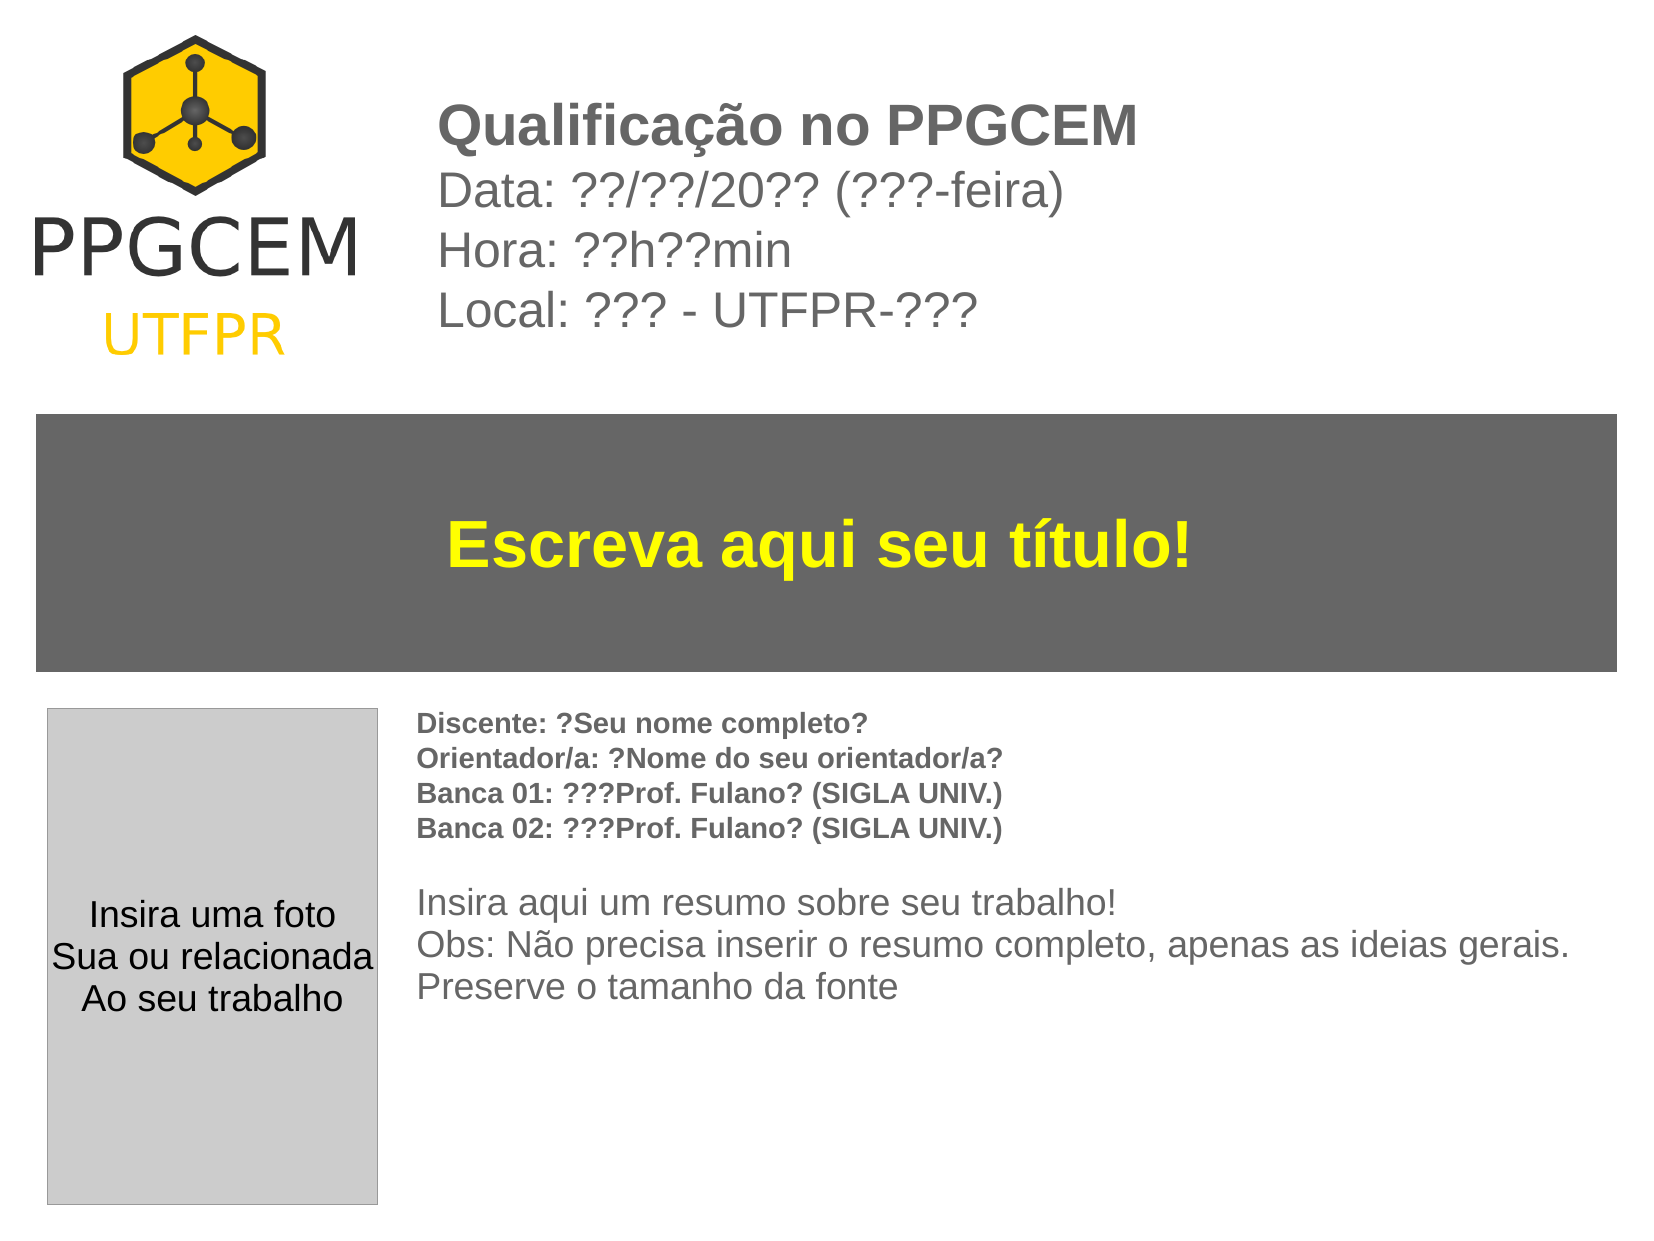

Qualificação no PPGCEM
Data: ??/??/20?? (???-feira)
Hora: ??h??min
Local: ??? - UTFPR-???
Escreva aqui seu título!
Discente: ?Seu nome completo?
Orientador/a: ?Nome do seu orientador/a?
Banca 01: ???Prof. Fulano? (SIGLA UNIV.)
Banca 02: ???Prof. Fulano? (SIGLA UNIV.)
Insira uma foto
Sua ou relacionada
Ao seu trabalho
Insira aqui um resumo sobre seu trabalho!
Obs: Não precisa inserir o resumo completo, apenas as ideias gerais. Preserve o tamanho da fonte